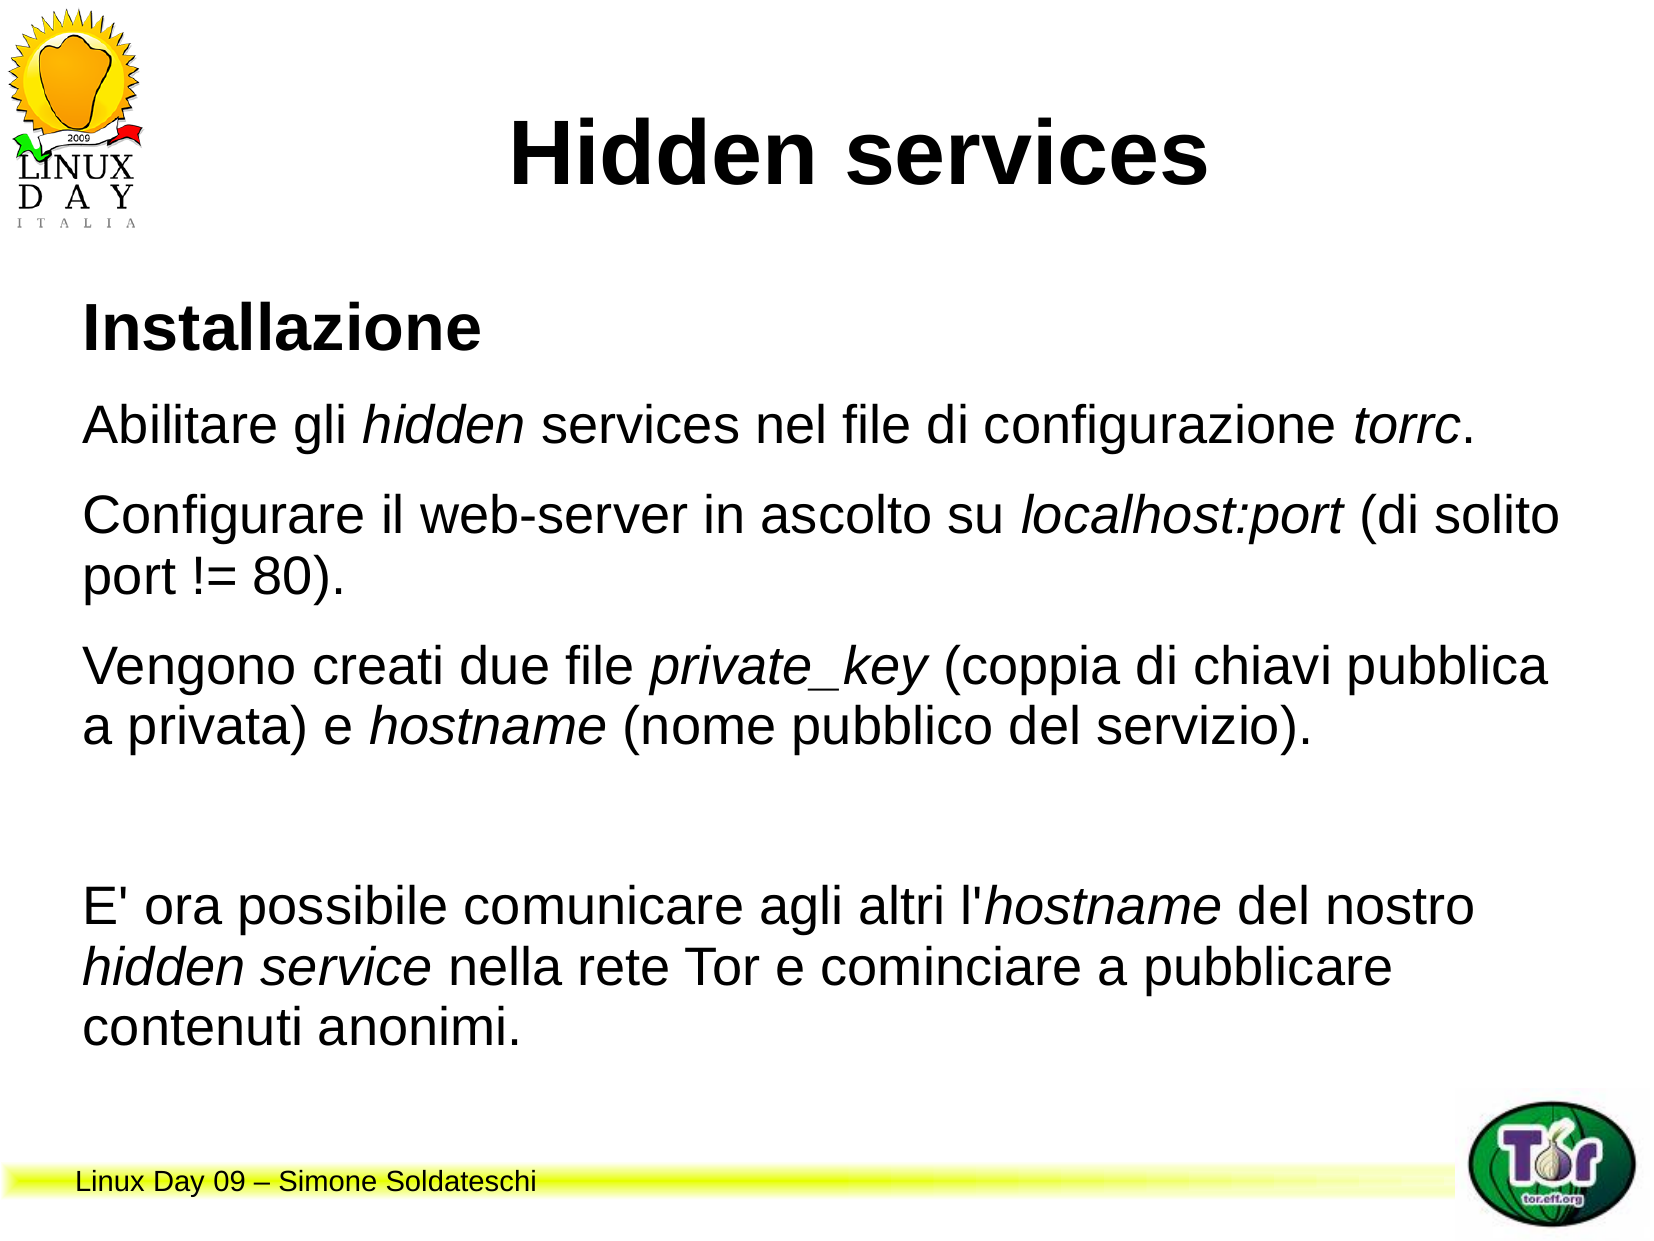

# Hidden services
Installazione
Abilitare gli hidden services nel file di configurazione torrc.
Configurare il web-server in ascolto su localhost:port (di solito port != 80).
Vengono creati due file private_key (coppia di chiavi pubblica a privata) e hostname (nome pubblico del servizio).
E' ora possibile comunicare agli altri l'hostname del nostro hidden service nella rete Tor e cominciare a pubblicare contenuti anonimi.